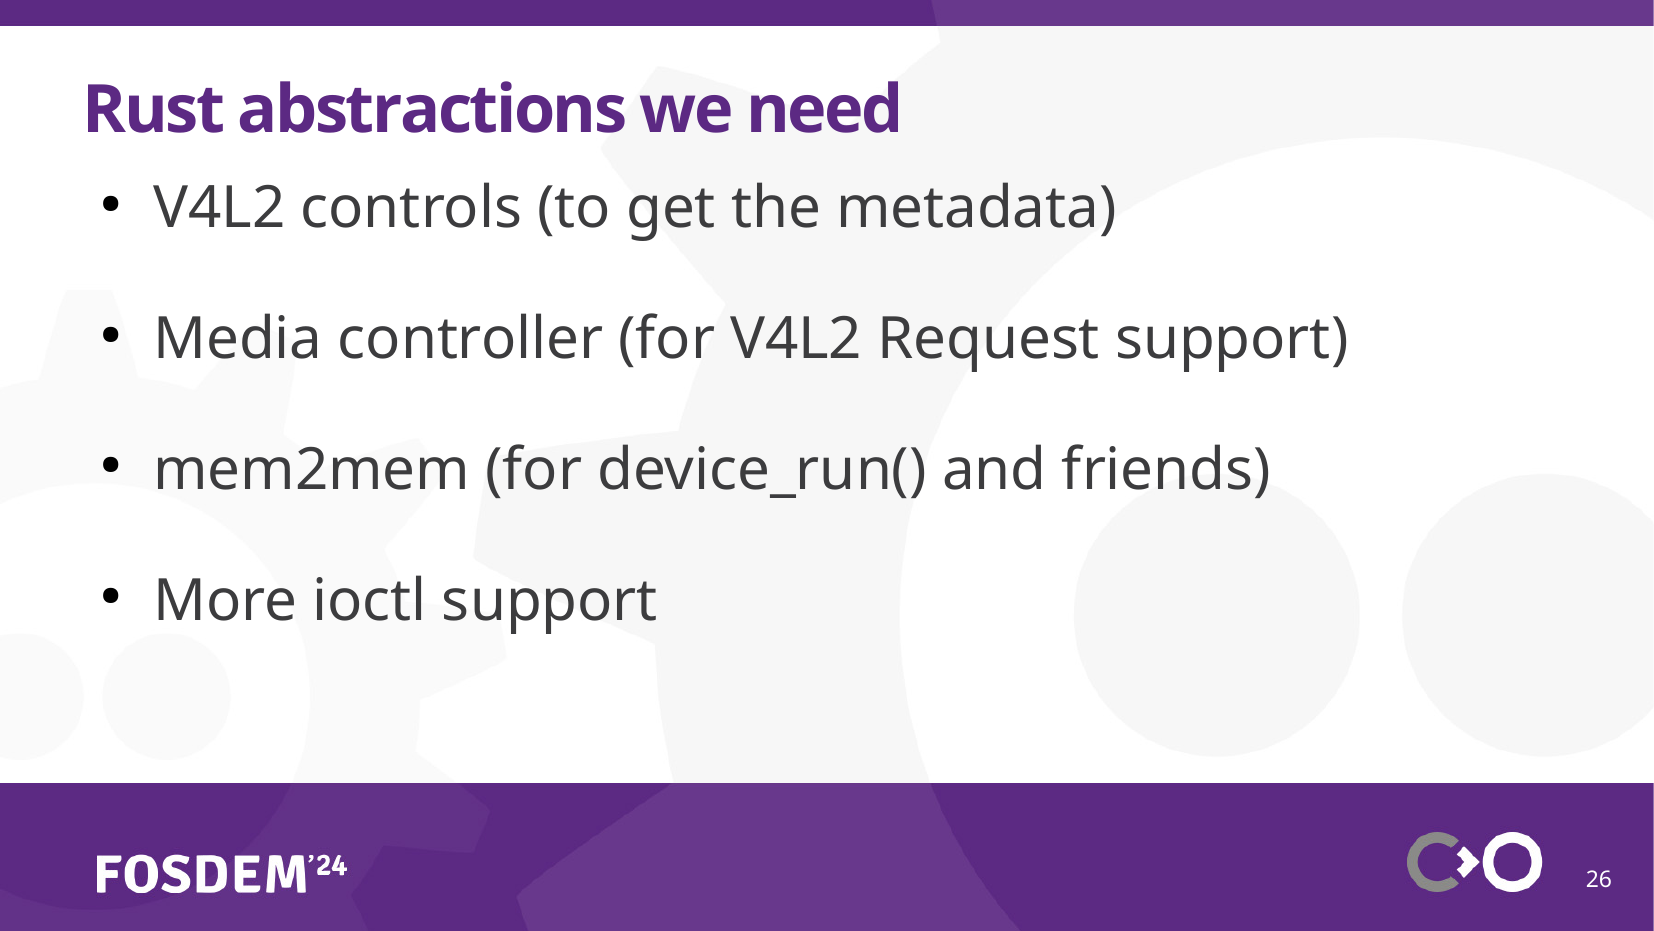

# Rust abstractions we need
V4L2 controls (to get the metadata)
Media controller (for V4L2 Request support)
mem2mem (for device_run() and friends)
More ioctl support